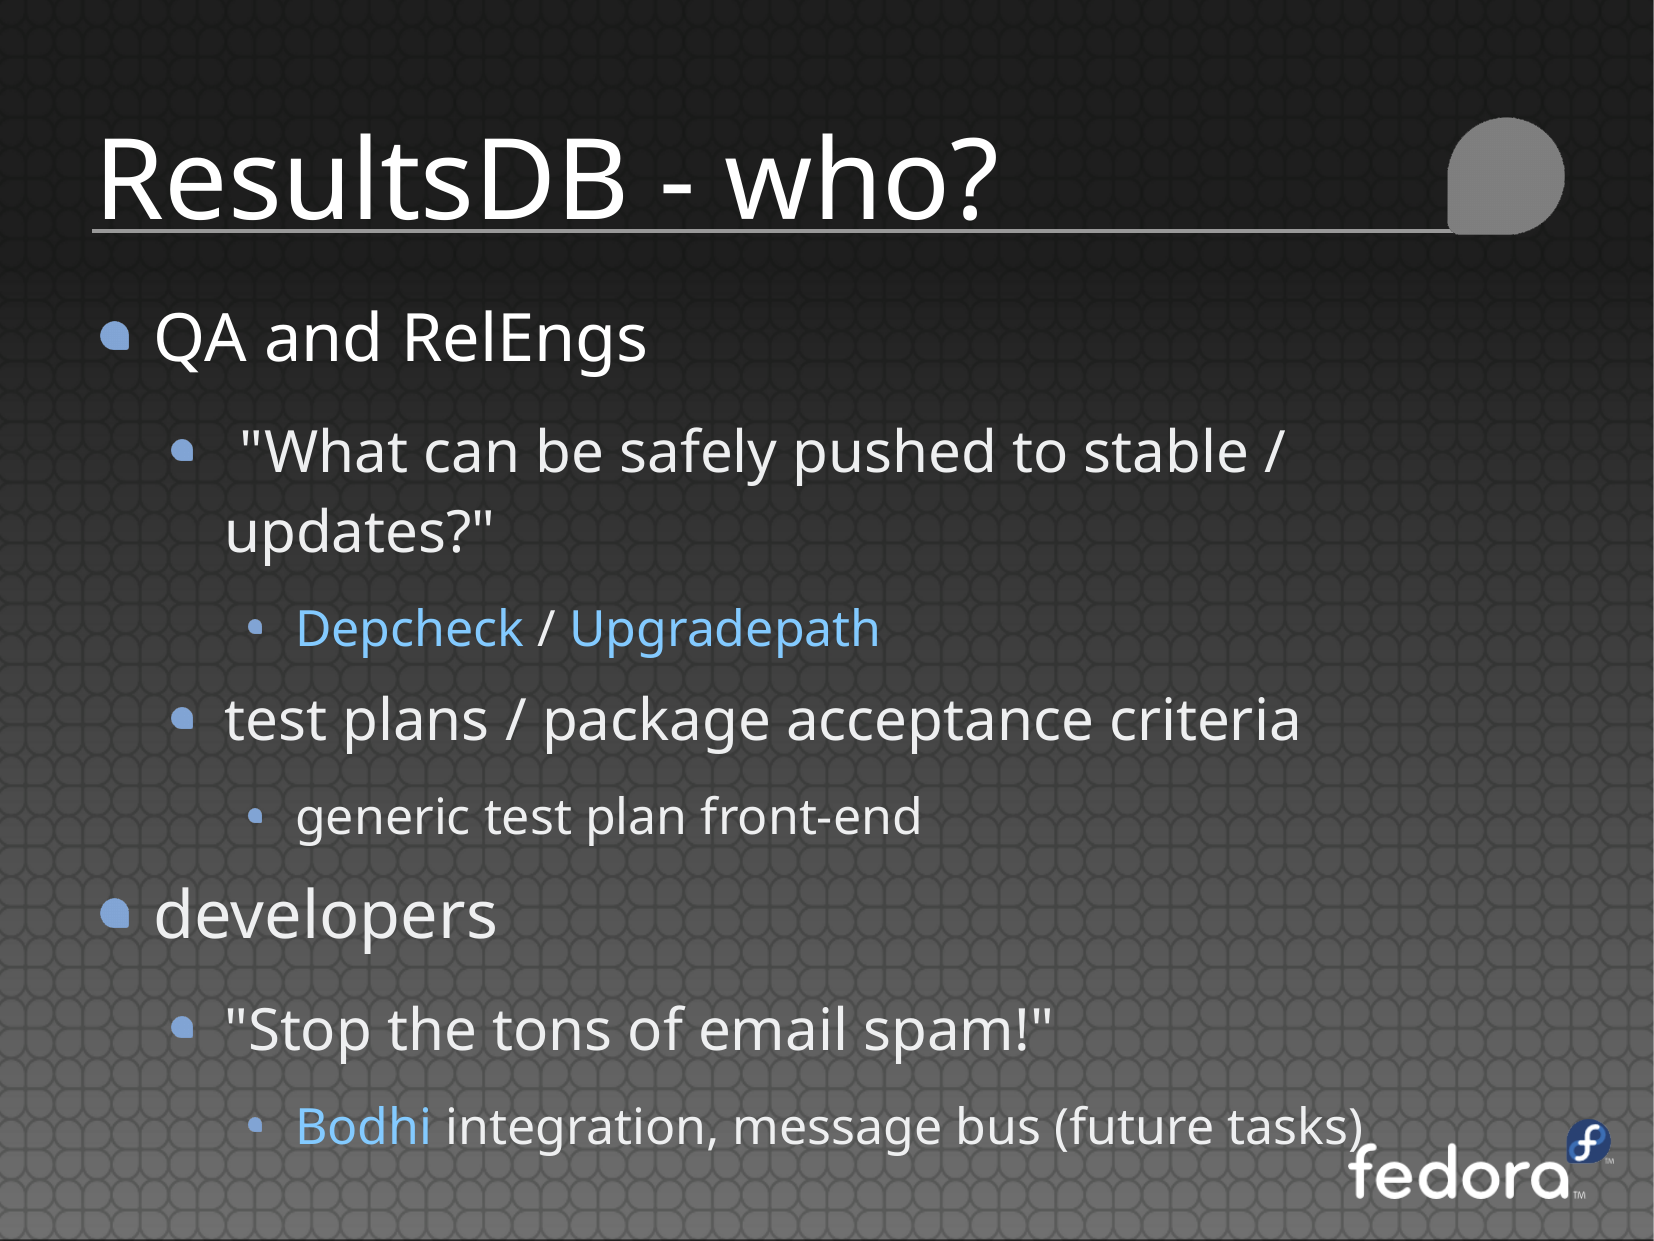

ResultsDB - who?
# QA and RelEngs
 "What can be safely pushed to stable / updates?"
Depcheck / Upgradepath
test plans / package acceptance criteria
generic test plan front-end
developers
"Stop the tons of email spam!"
Bodhi integration, message bus (future tasks)